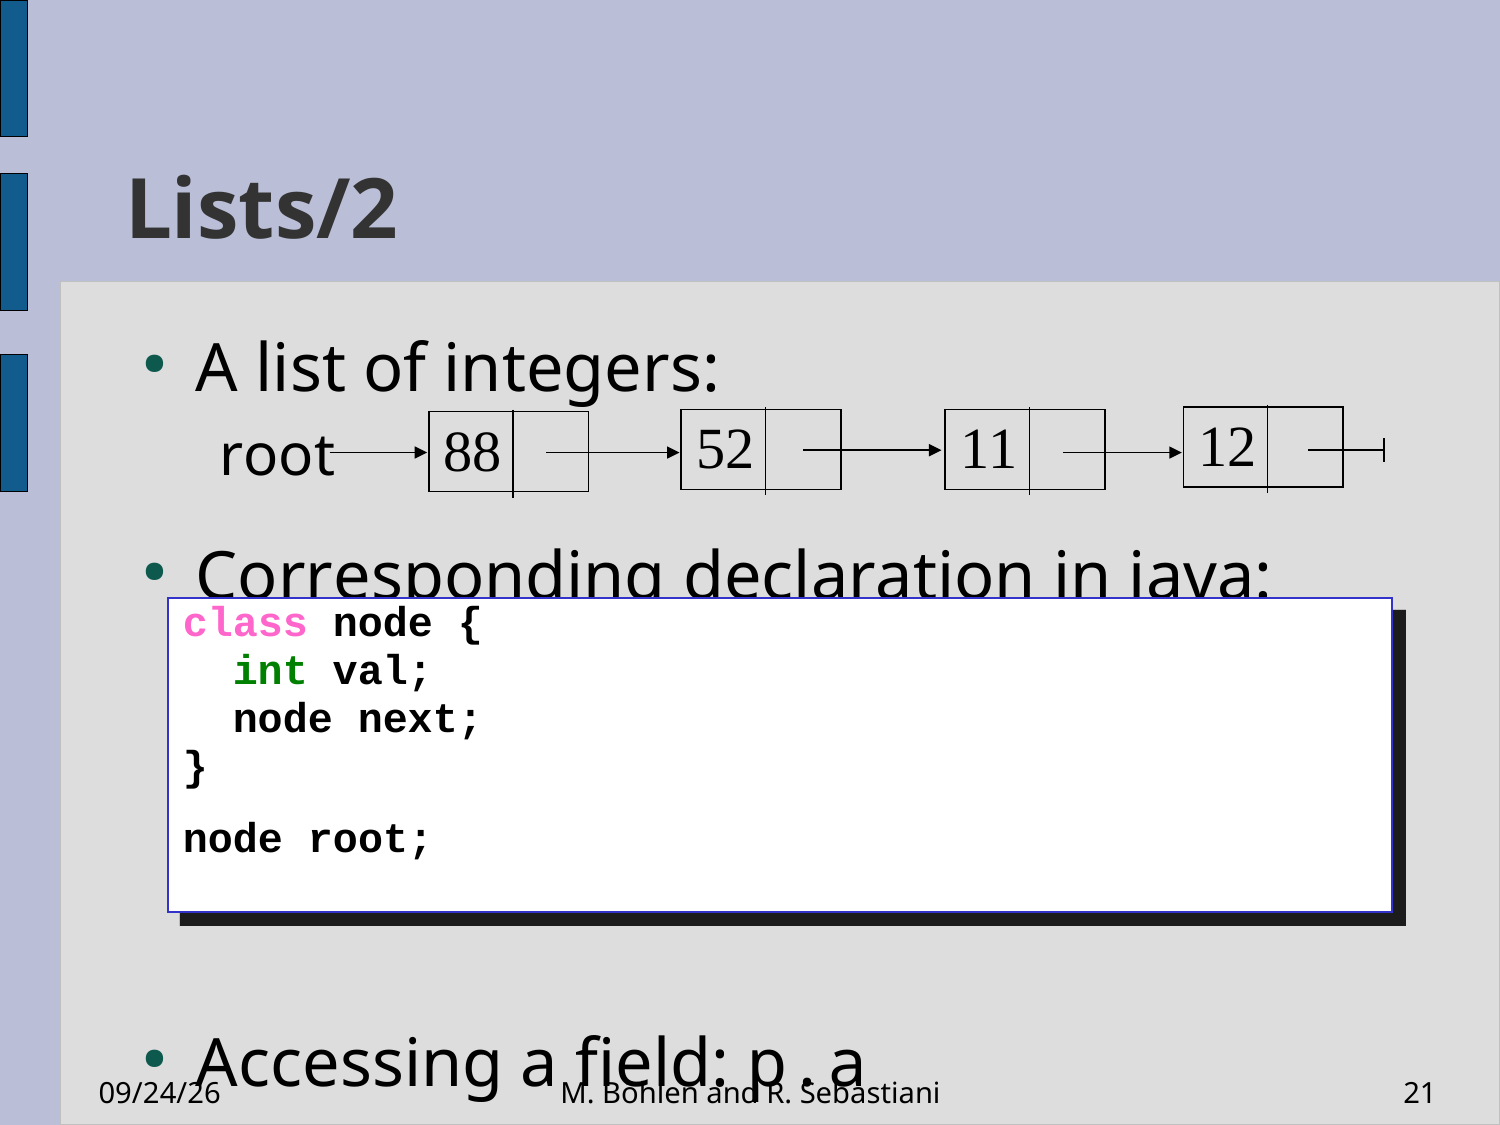

# Lists/2
A list of integers:
Corresponding declaration in java:
Accessing a field: p.a
12
root
52
11
88
class node {
 int val;
 node next;
}
node root;
M. Böhlen and R. Sebastiani
21